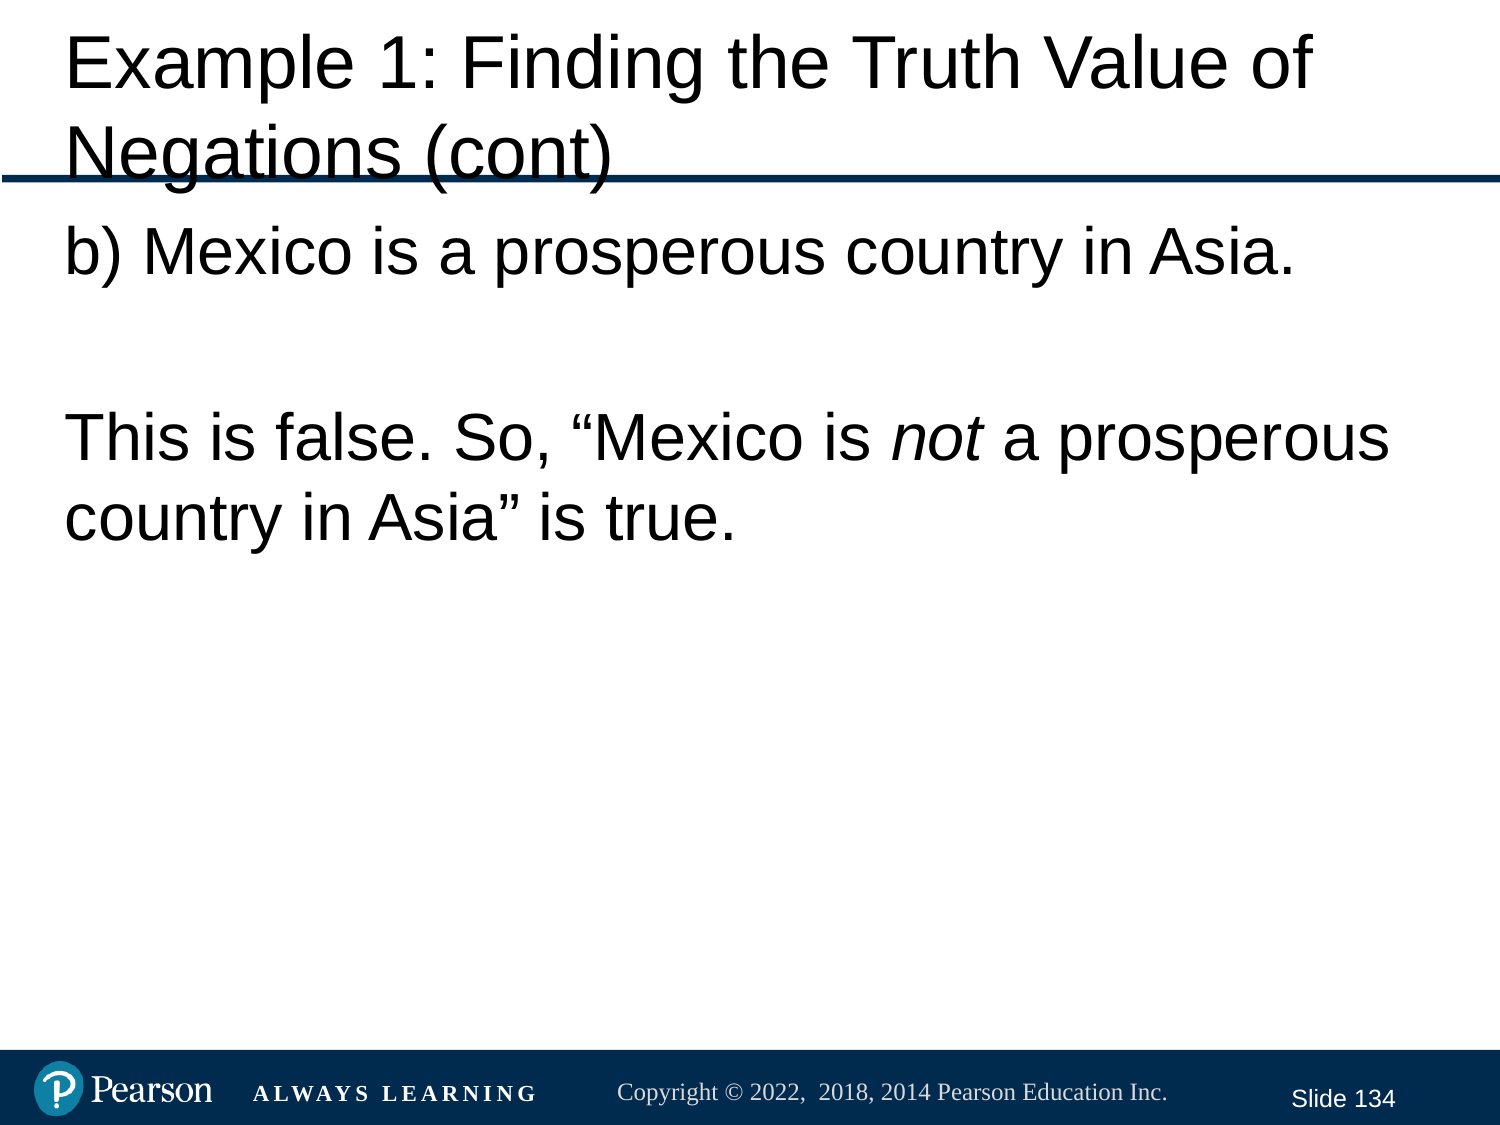

# Example 1: Finding the Truth Value of Negations (cont)
b) Mexico is a prosperous country in Asia.
This is false. So, “Mexico is not a prosperous country in Asia” is true.